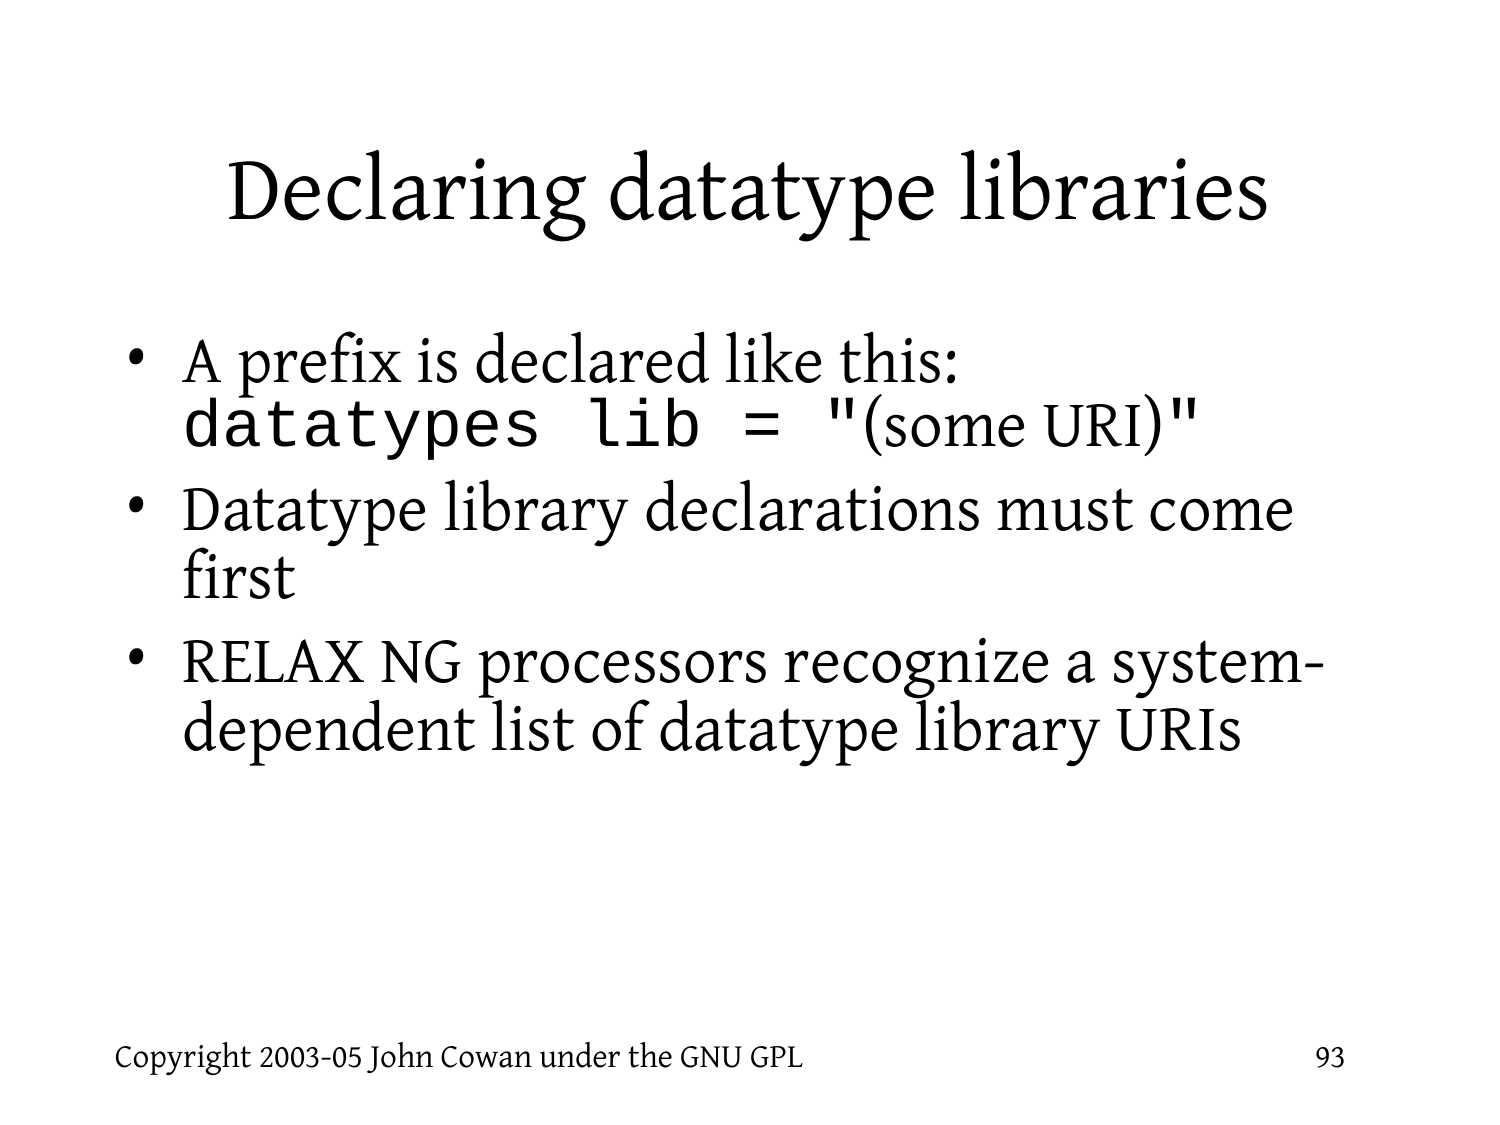

# Declaring datatype libraries
A prefix is declared like this:
datatypes lib = "(some URI)"
Datatype library declarations must come first
RELAX NG processors recognize a system-dependent list of datatype library URIs